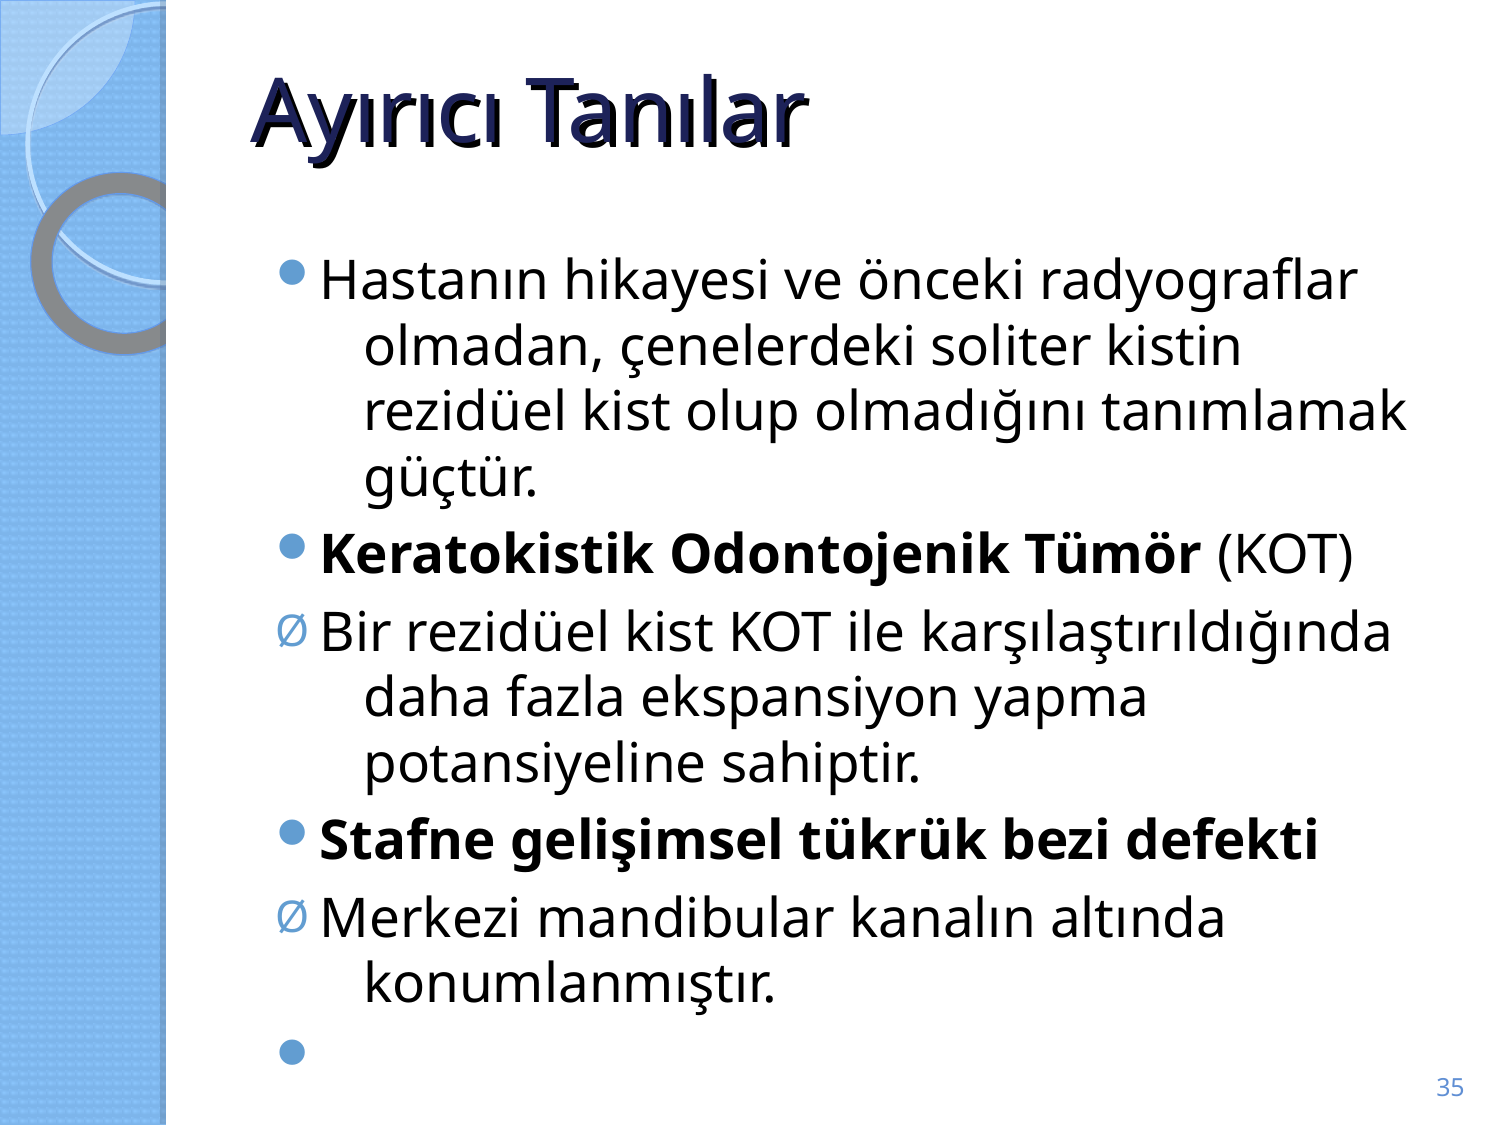

# Ayırıcı Tanılar
Hastanın hikayesi ve önceki radyograflar olmadan, çenelerdeki soliter kistin rezidüel kist olup olmadığını tanımlamak güçtür.
Keratokistik Odontojenik Tümör (KOT)
Bir rezidüel kist KOT ile karşılaştırıldığında daha fazla ekspansiyon yapma potansiyeline sahiptir.
Stafne gelişimsel tükrük bezi defekti
Merkezi mandibular kanalın altında konumlanmıştır.